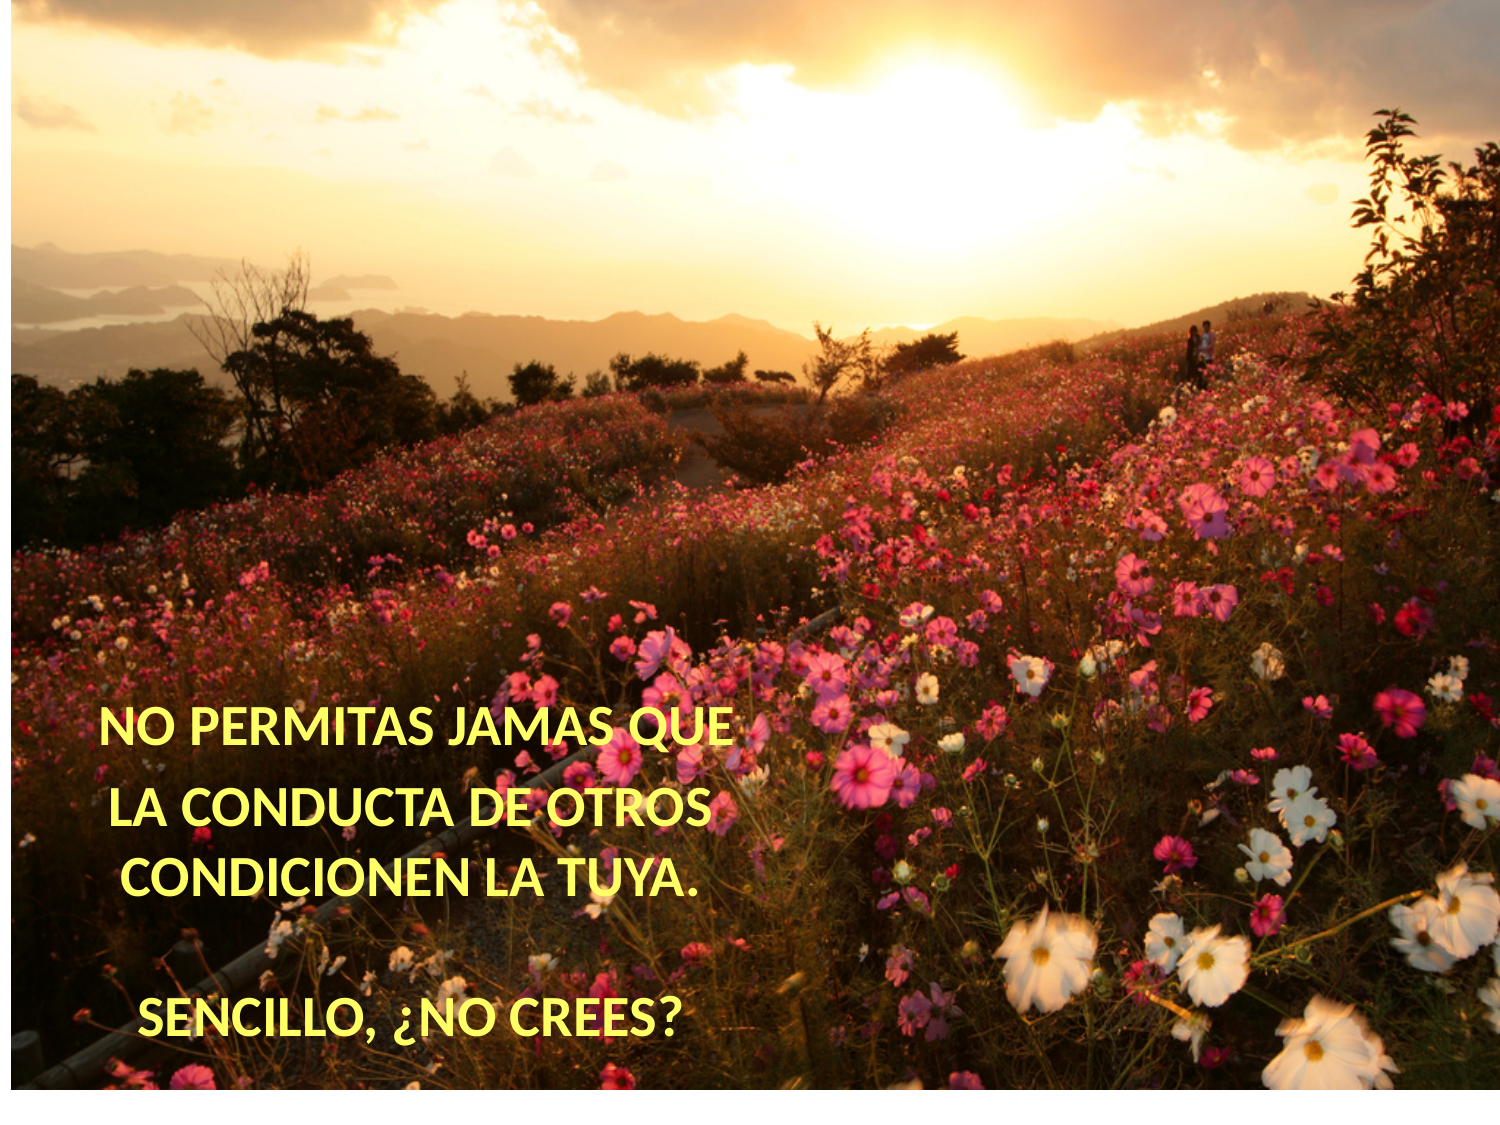

NO PERMITAS JAMAS QUE
LA CONDUCTA DE OTROS
CONDICIONEN LA TUYA.
SENCILLO, ¿NO CREES?